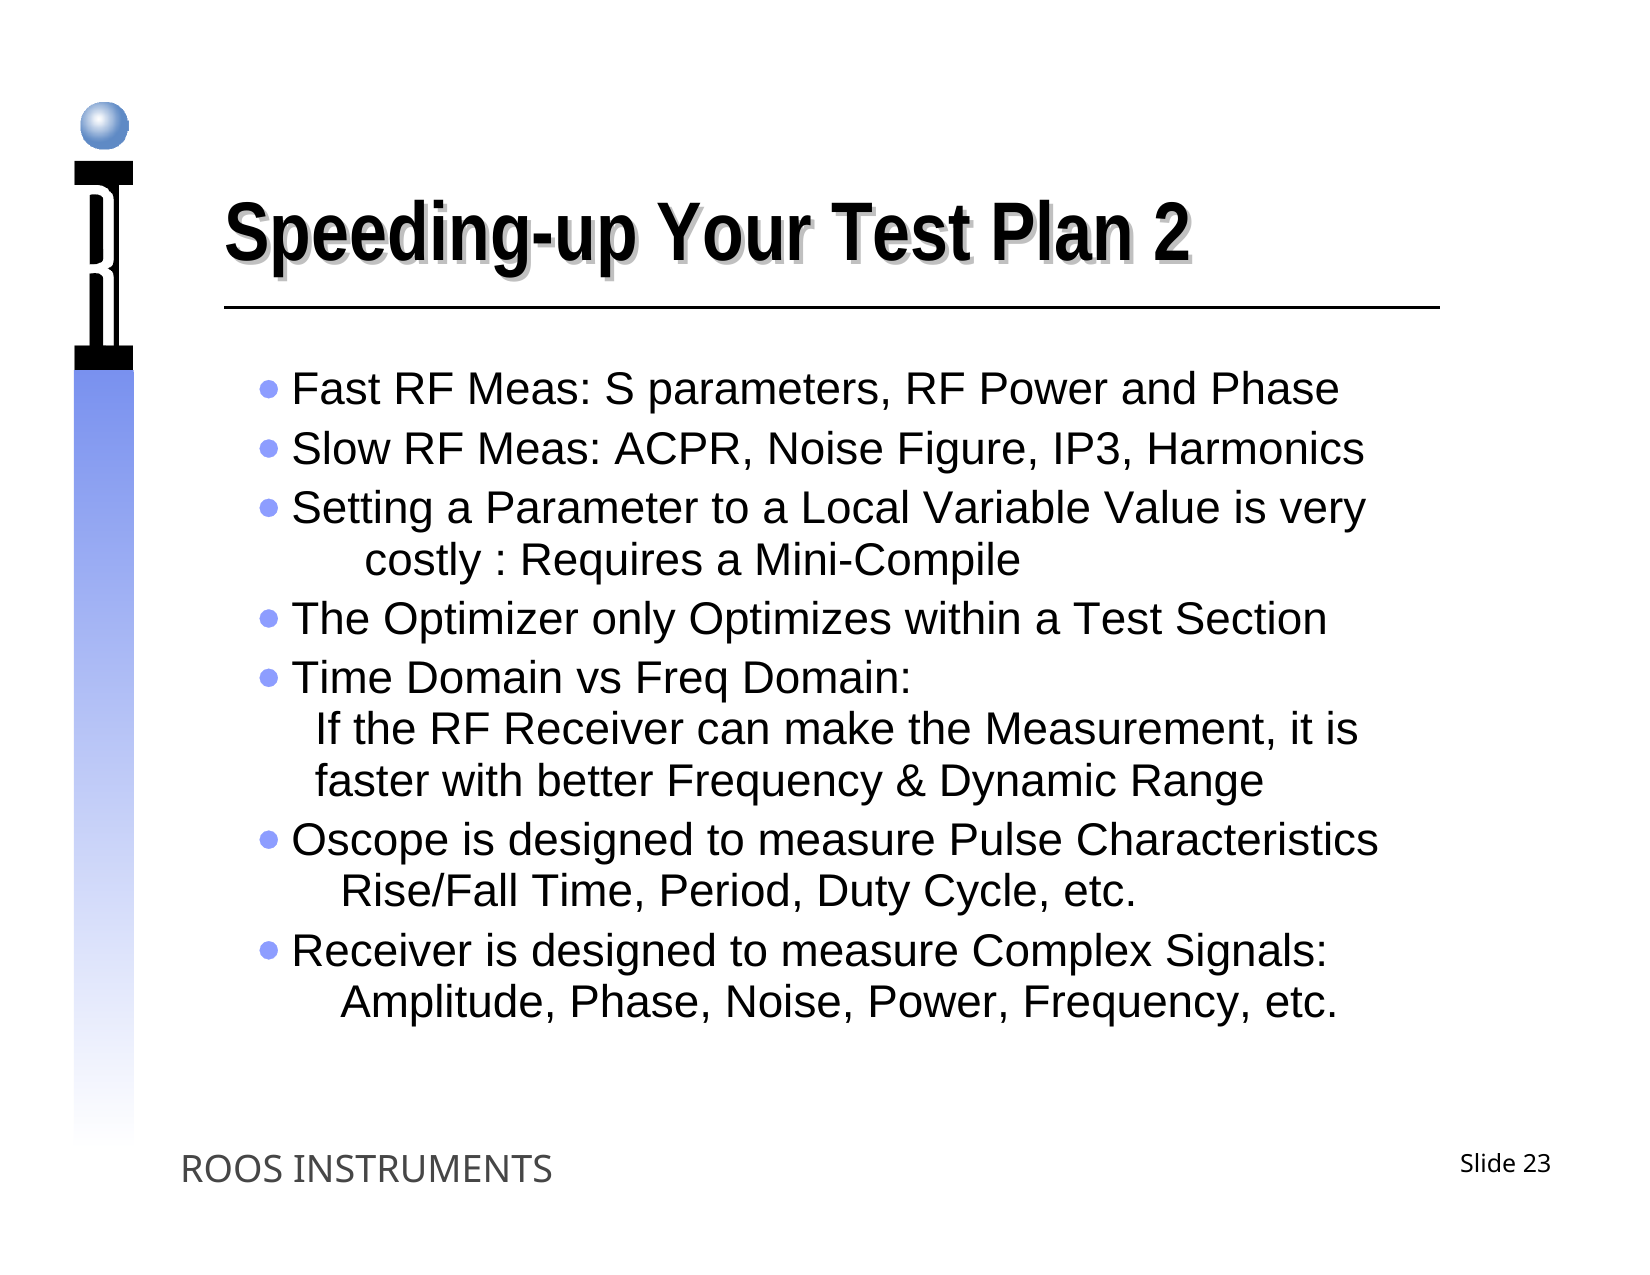

Speeding-up Your Test Plan 2
Fast RF Meas: S parameters, RF Power and Phase
Slow RF Meas: ACPR, Noise Figure, IP3, Harmonics
Setting a Parameter to a Local Variable Value is very 		costly : Requires a Mini-Compile
The Optimizer only Optimizes within a Test Section
Time Domain vs Freq Domain:
 If the RF Receiver can make the Measurement, it is
 faster with better Frequency & Dynamic Range
Oscope is designed to measure Pulse Characteristics
 Rise/Fall Time, Period, Duty Cycle, etc.
Receiver is designed to measure Complex Signals:
 Amplitude, Phase, Noise, Power, Frequency, etc.
23